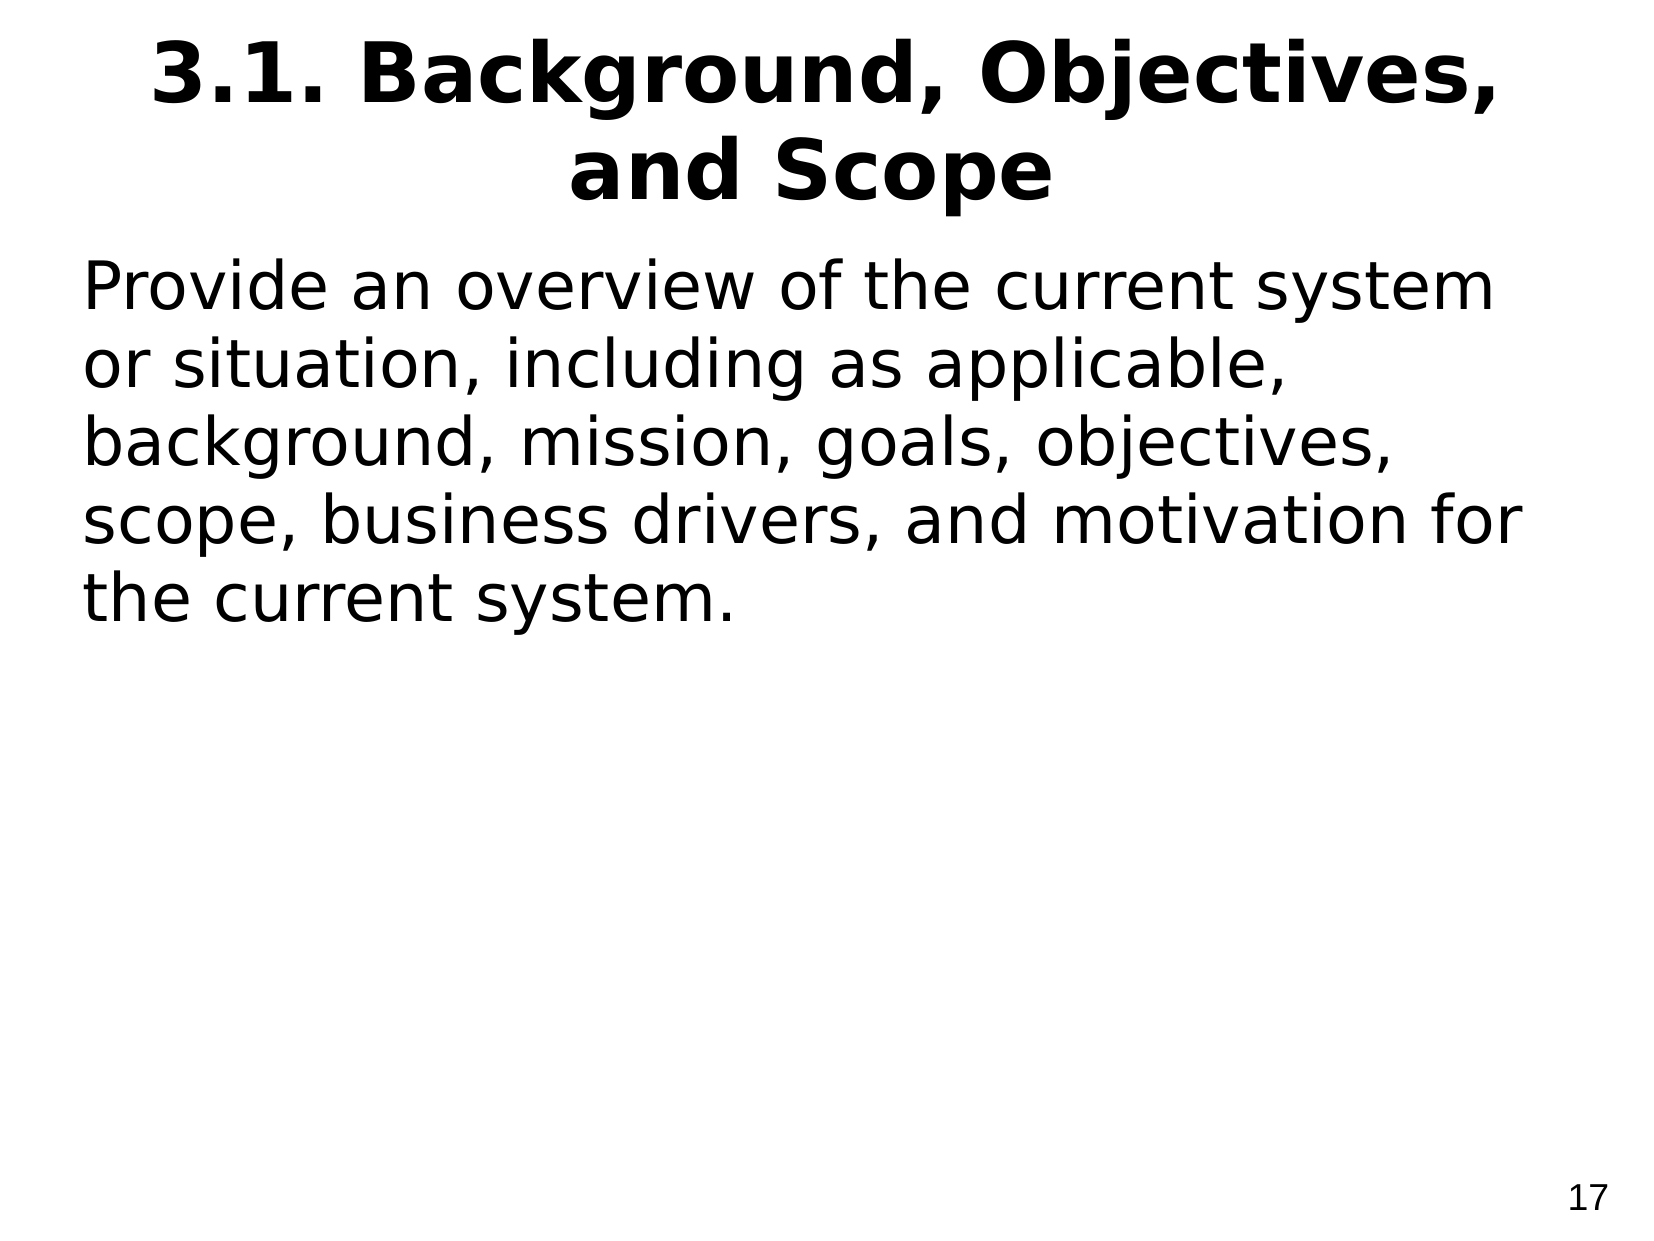

# 3.1. Background, Objectives, and Scope
Provide an overview of the current system or situation, including as applicable, background, mission, goals, objectives, scope, business drivers, and motivation for the current system.